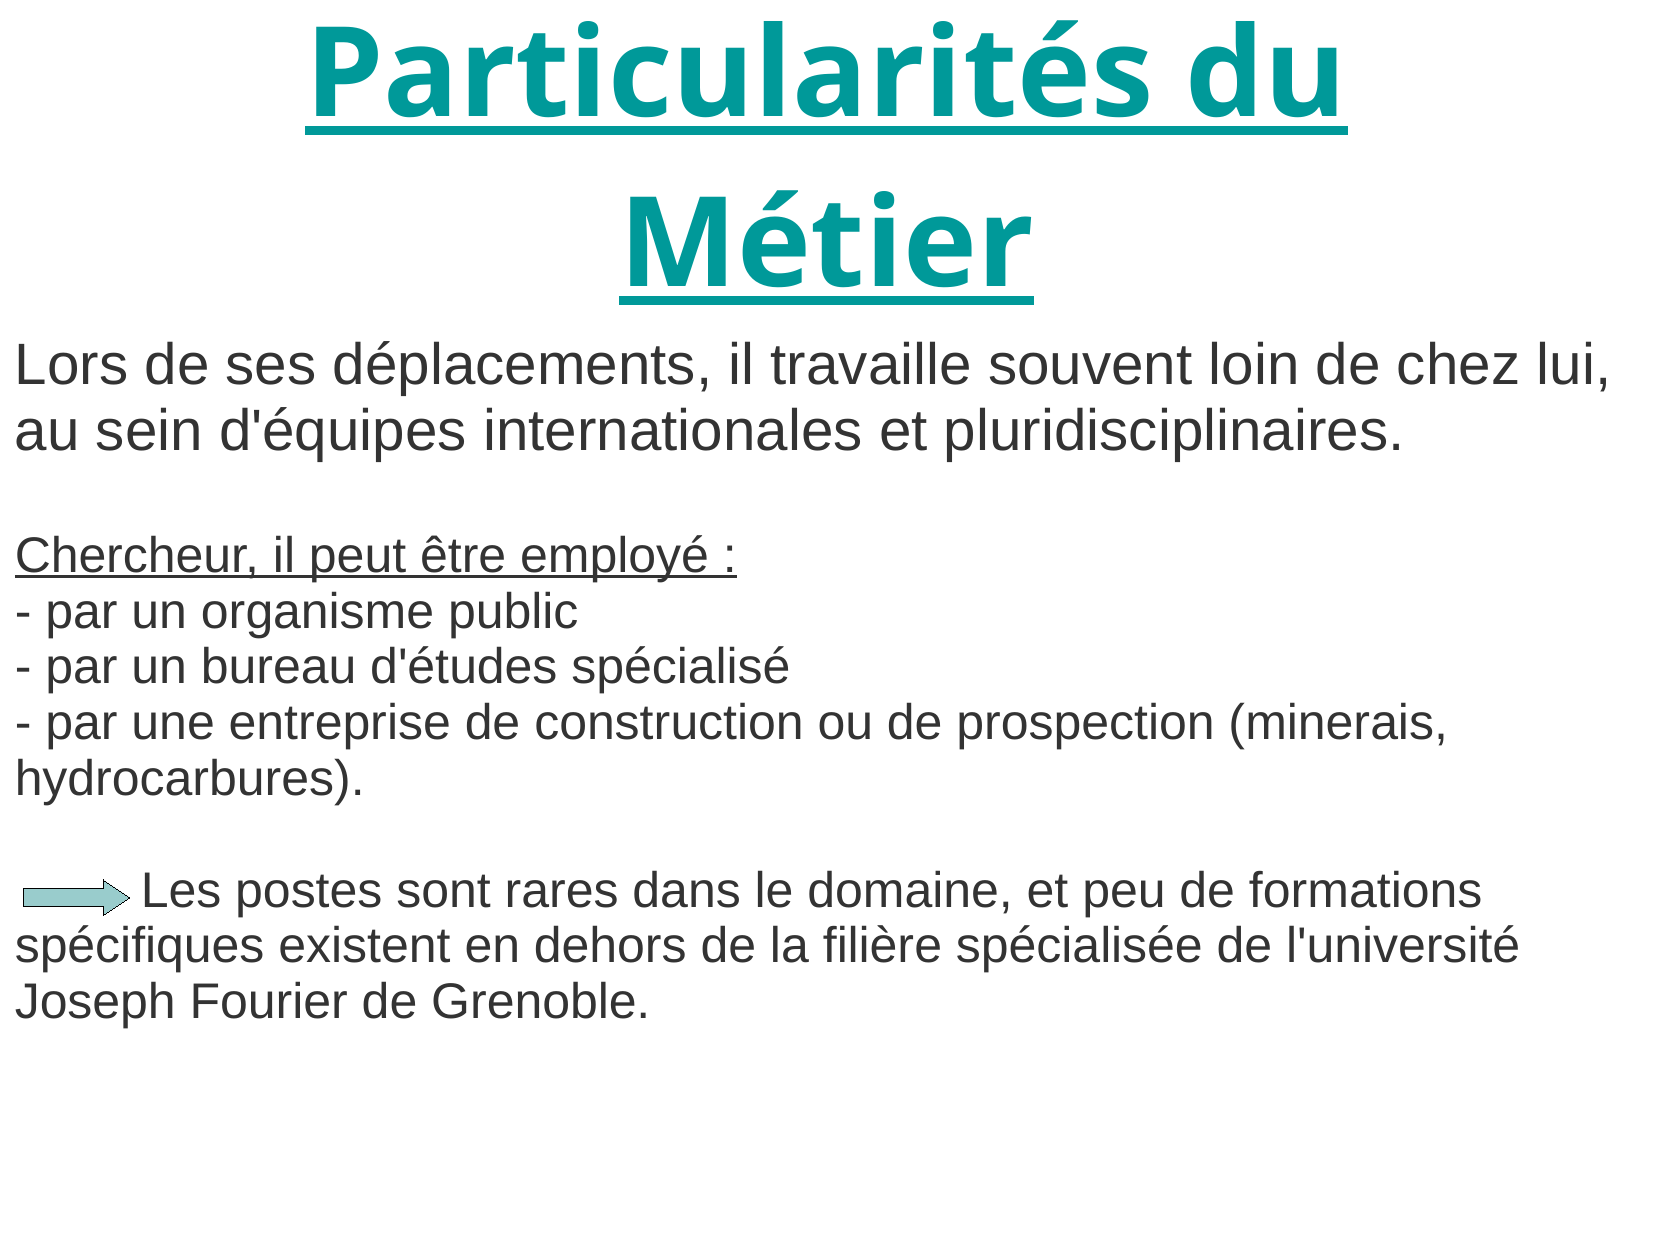

# Particularités du Métier
Lors de ses déplacements, il travaille souvent loin de chez lui, au sein d'équipes internationales et pluridisciplinaires.
Chercheur, il peut être employé :
- par un organisme public
- par un bureau d'études spécialisé
- par une entreprise de construction ou de prospection (minerais, hydrocarbures).
 Les postes sont rares dans le domaine, et peu de formations spécifiques existent en dehors de la filière spécialisée de l'université Joseph Fourier de Grenoble.